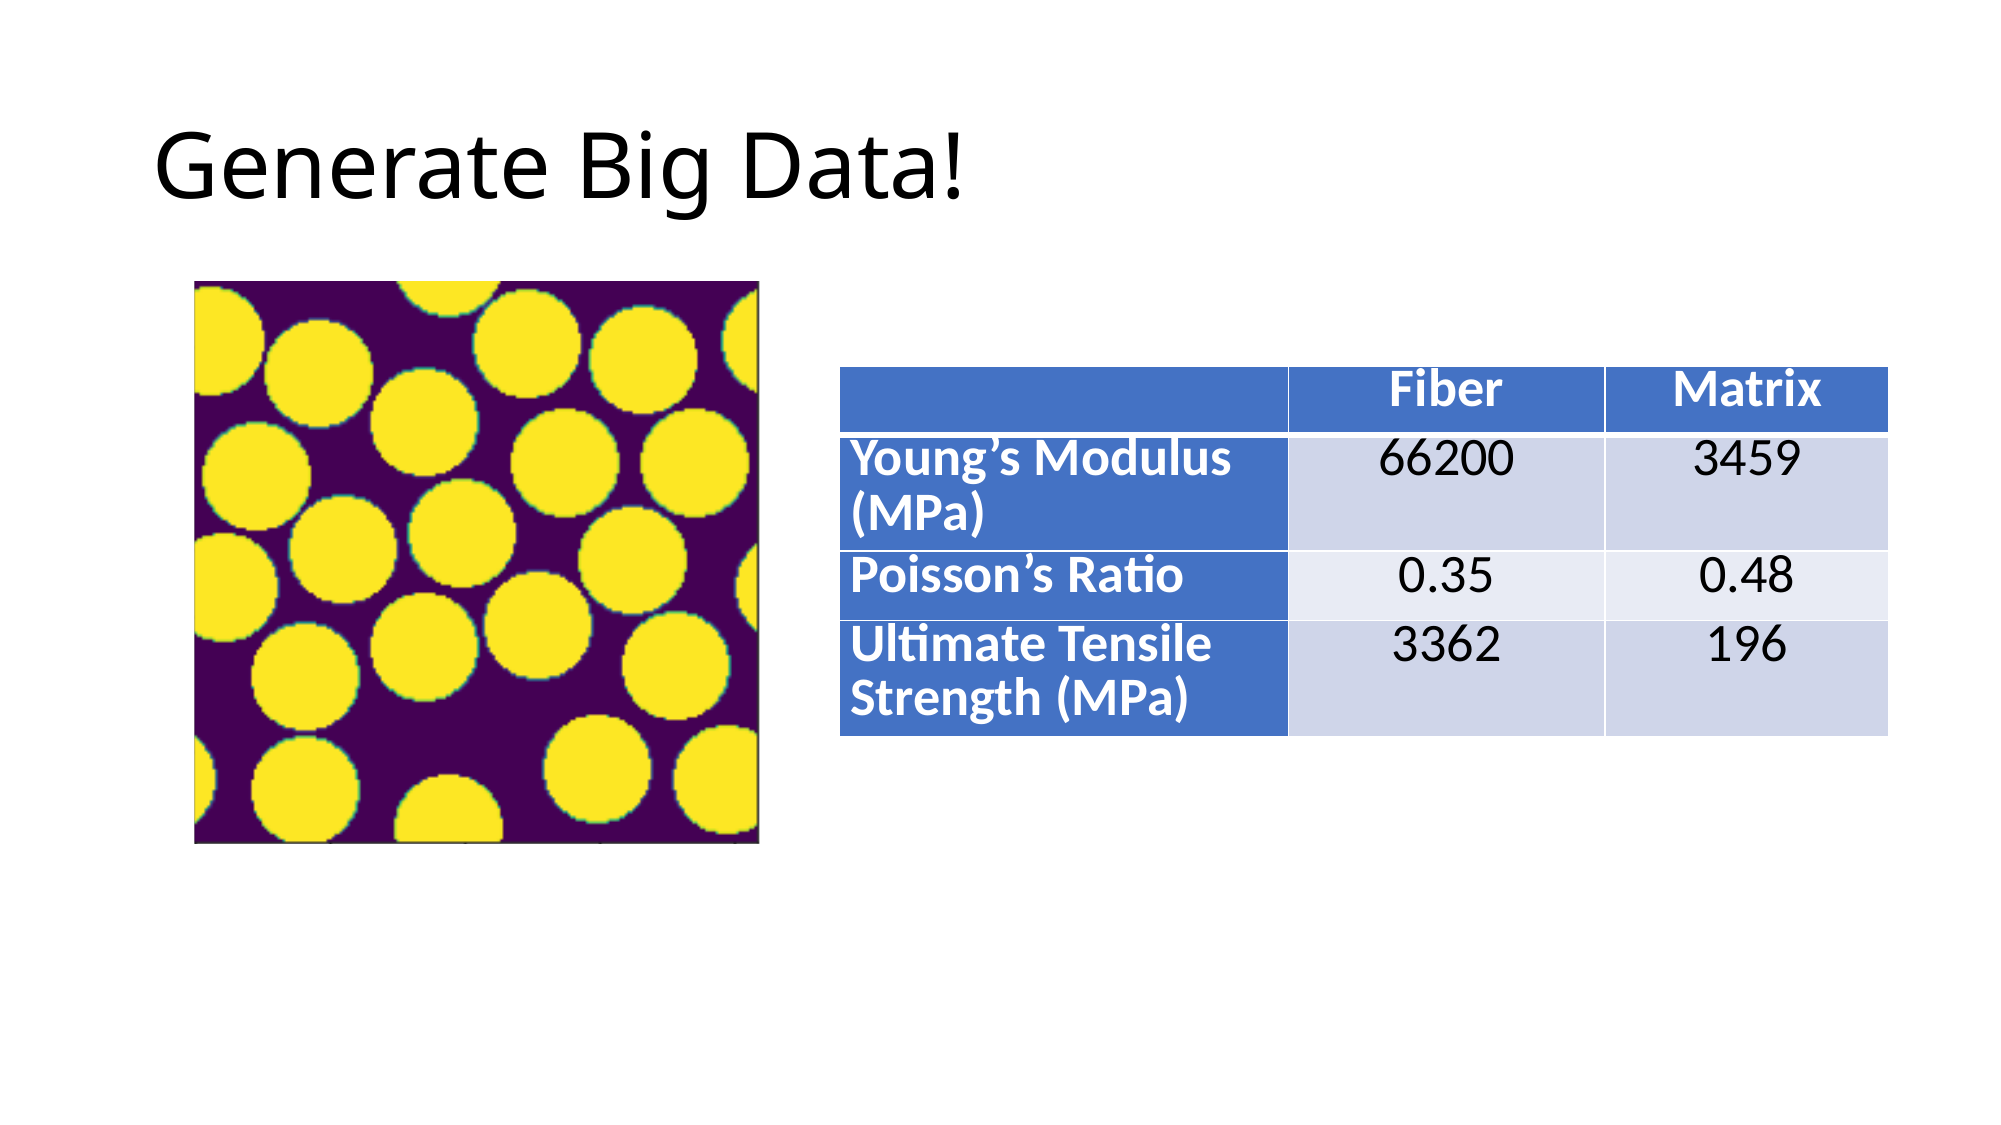

# Generate Big Data!
| | Fiber | Matrix |
| --- | --- | --- |
| Young’s Modulus (MPa) | 66200 | 3459 |
| Poisson’s Ratio | 0.35 | 0.48 |
| Ultimate Tensile Strength (MPa) | 3362 | 196 |